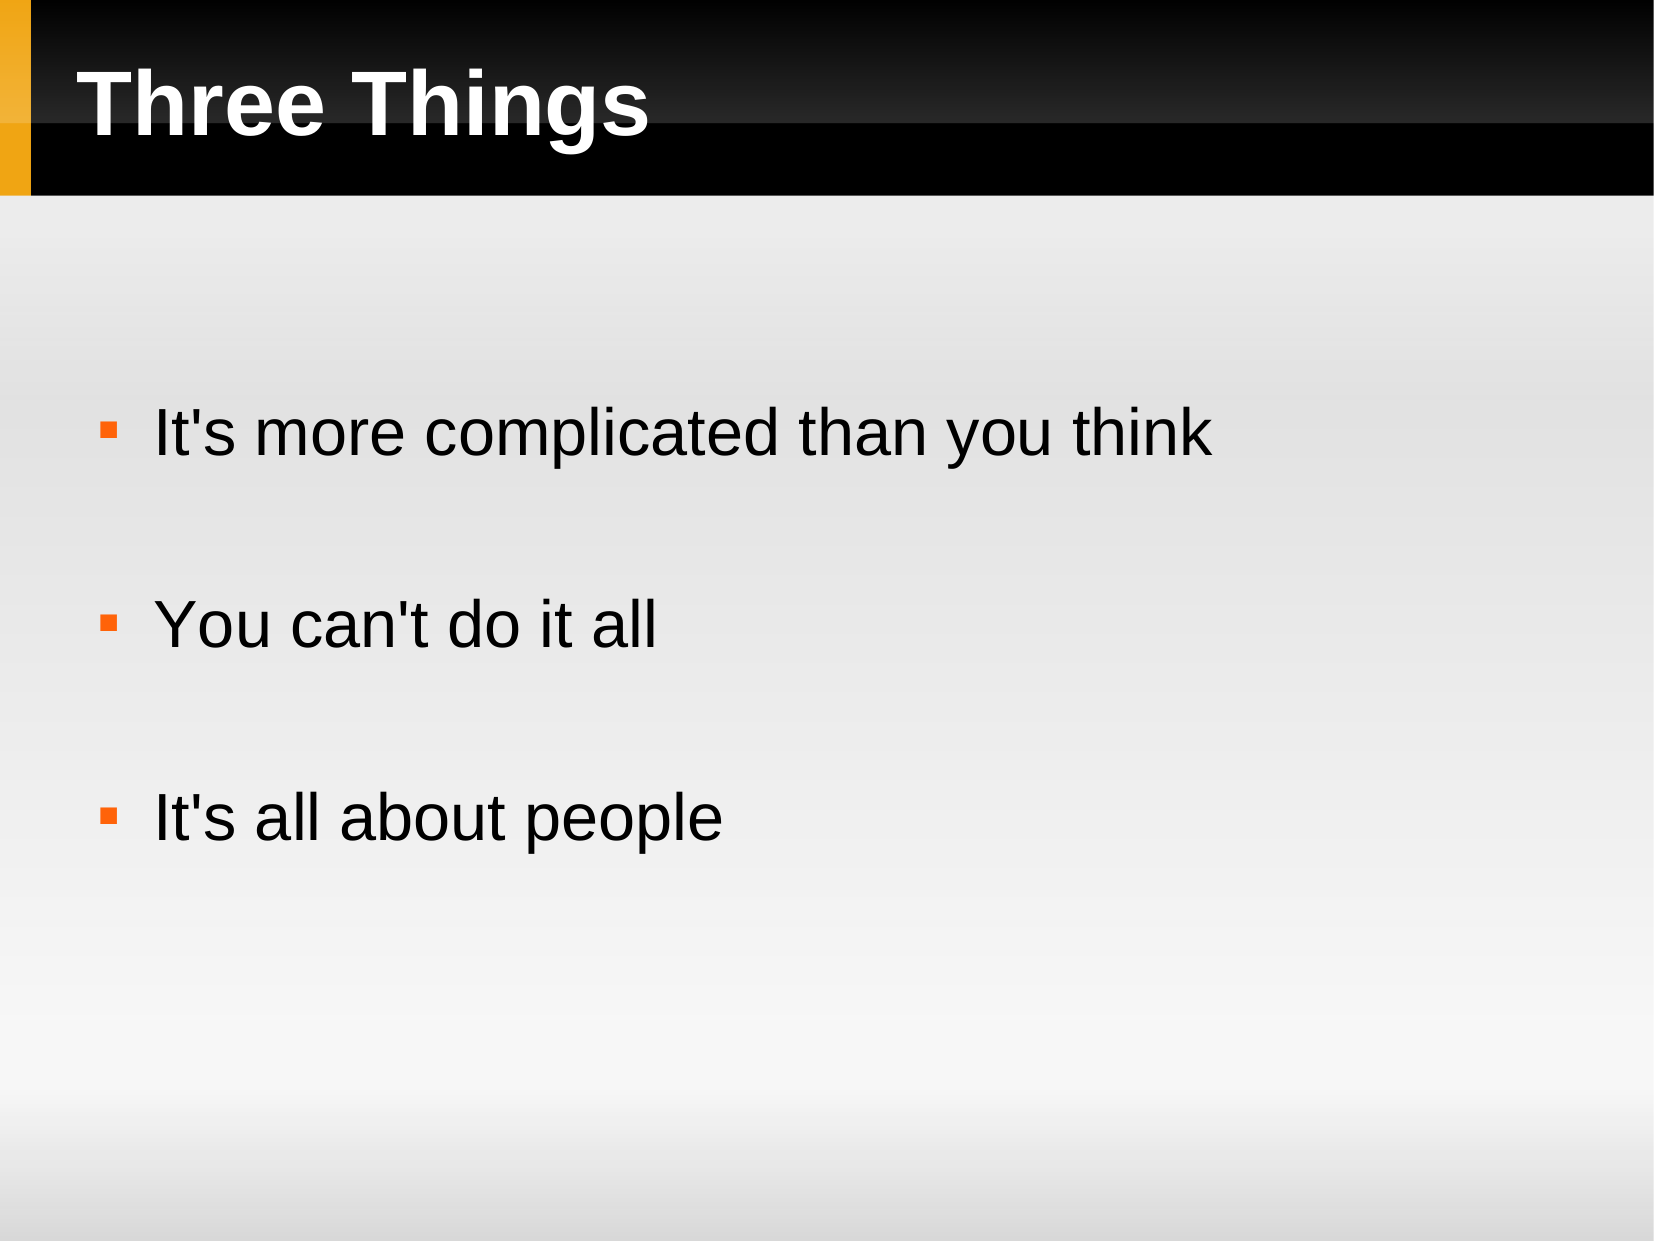

# Three Things
It's more complicated than you think
You can't do it all
It's all about people